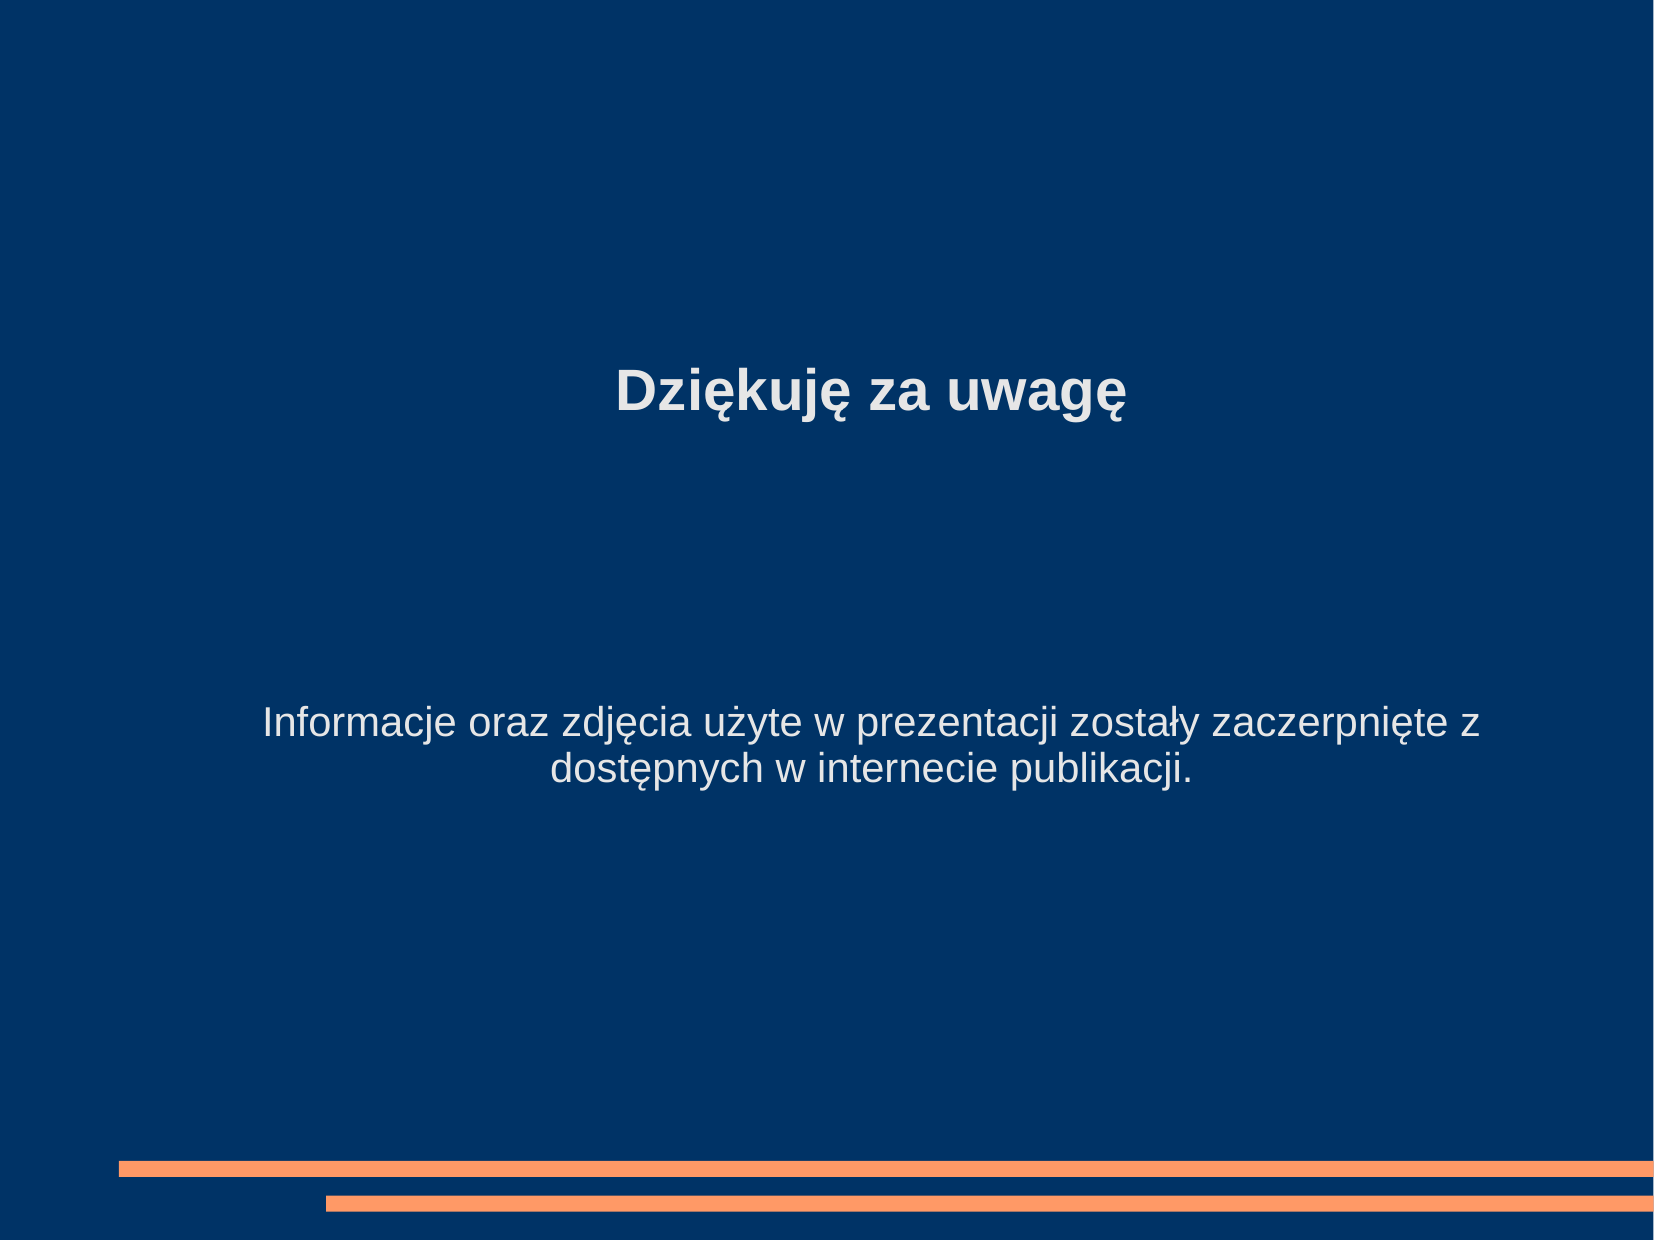

# Dziękuję za uwagę
Informacje oraz zdjęcia użyte w prezentacji zostały zaczerpnięte z dostępnych w internecie publikacji.